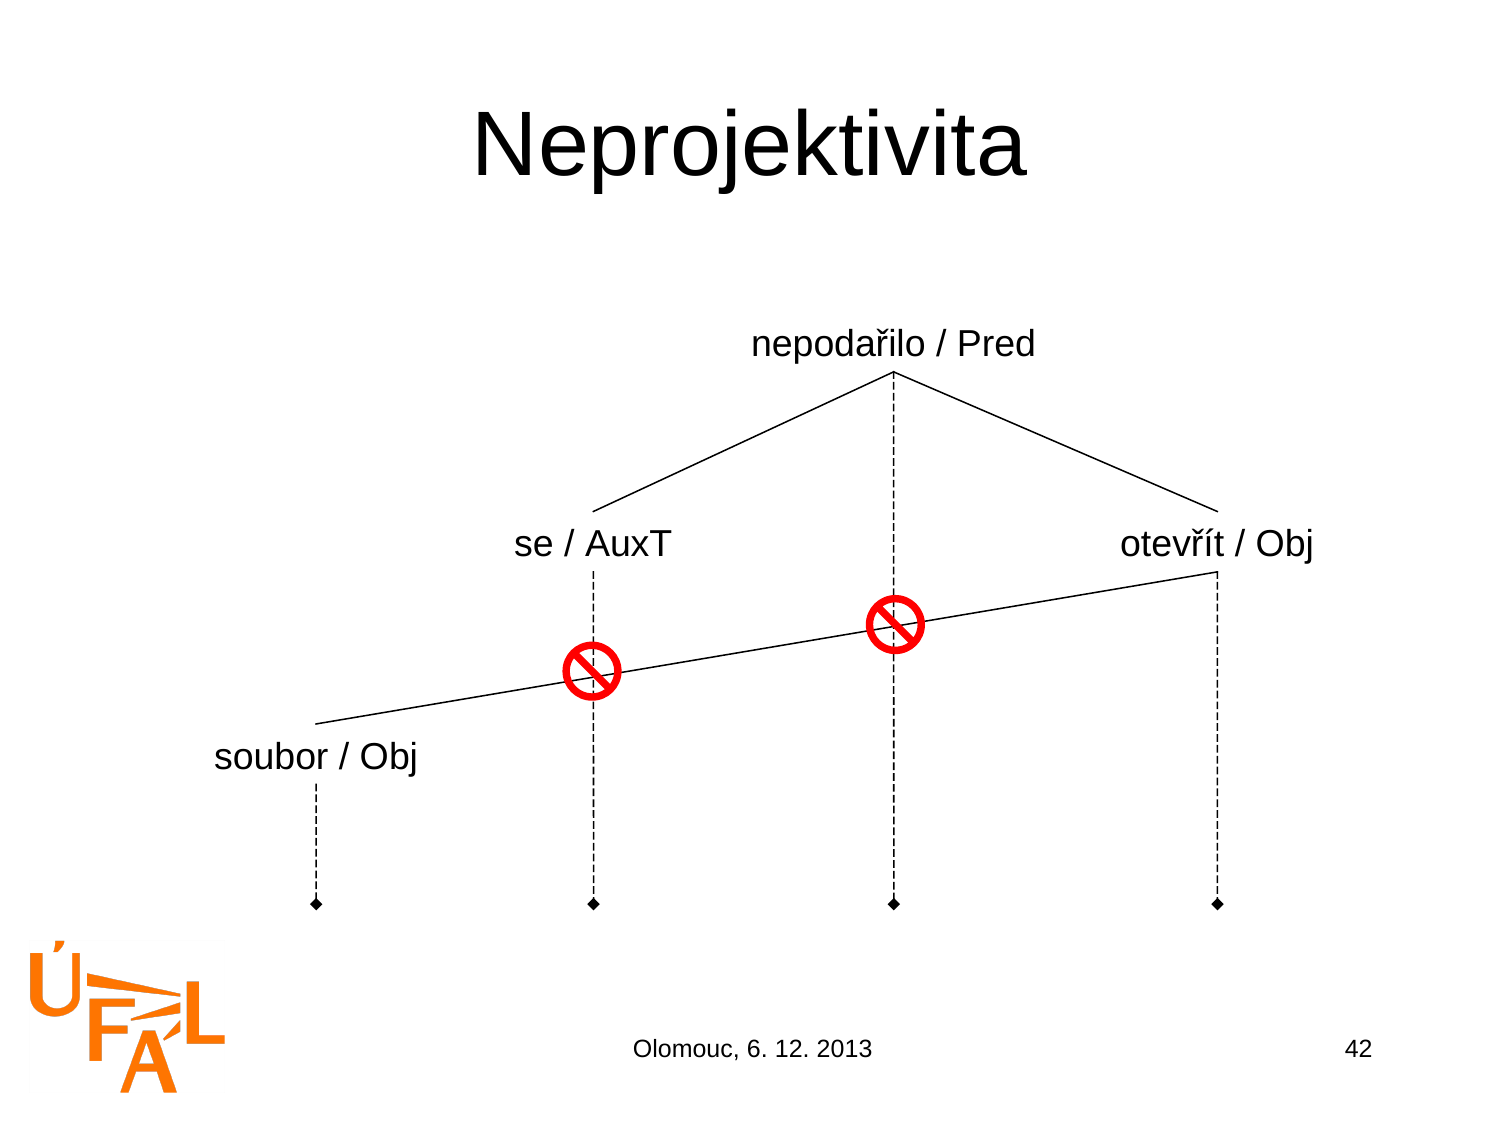

# Neprojektivita
nepodařilo / Pred
se / AuxT
otevřít / Obj
soubor / Obj
Olomouc, 6. 12. 2013
42